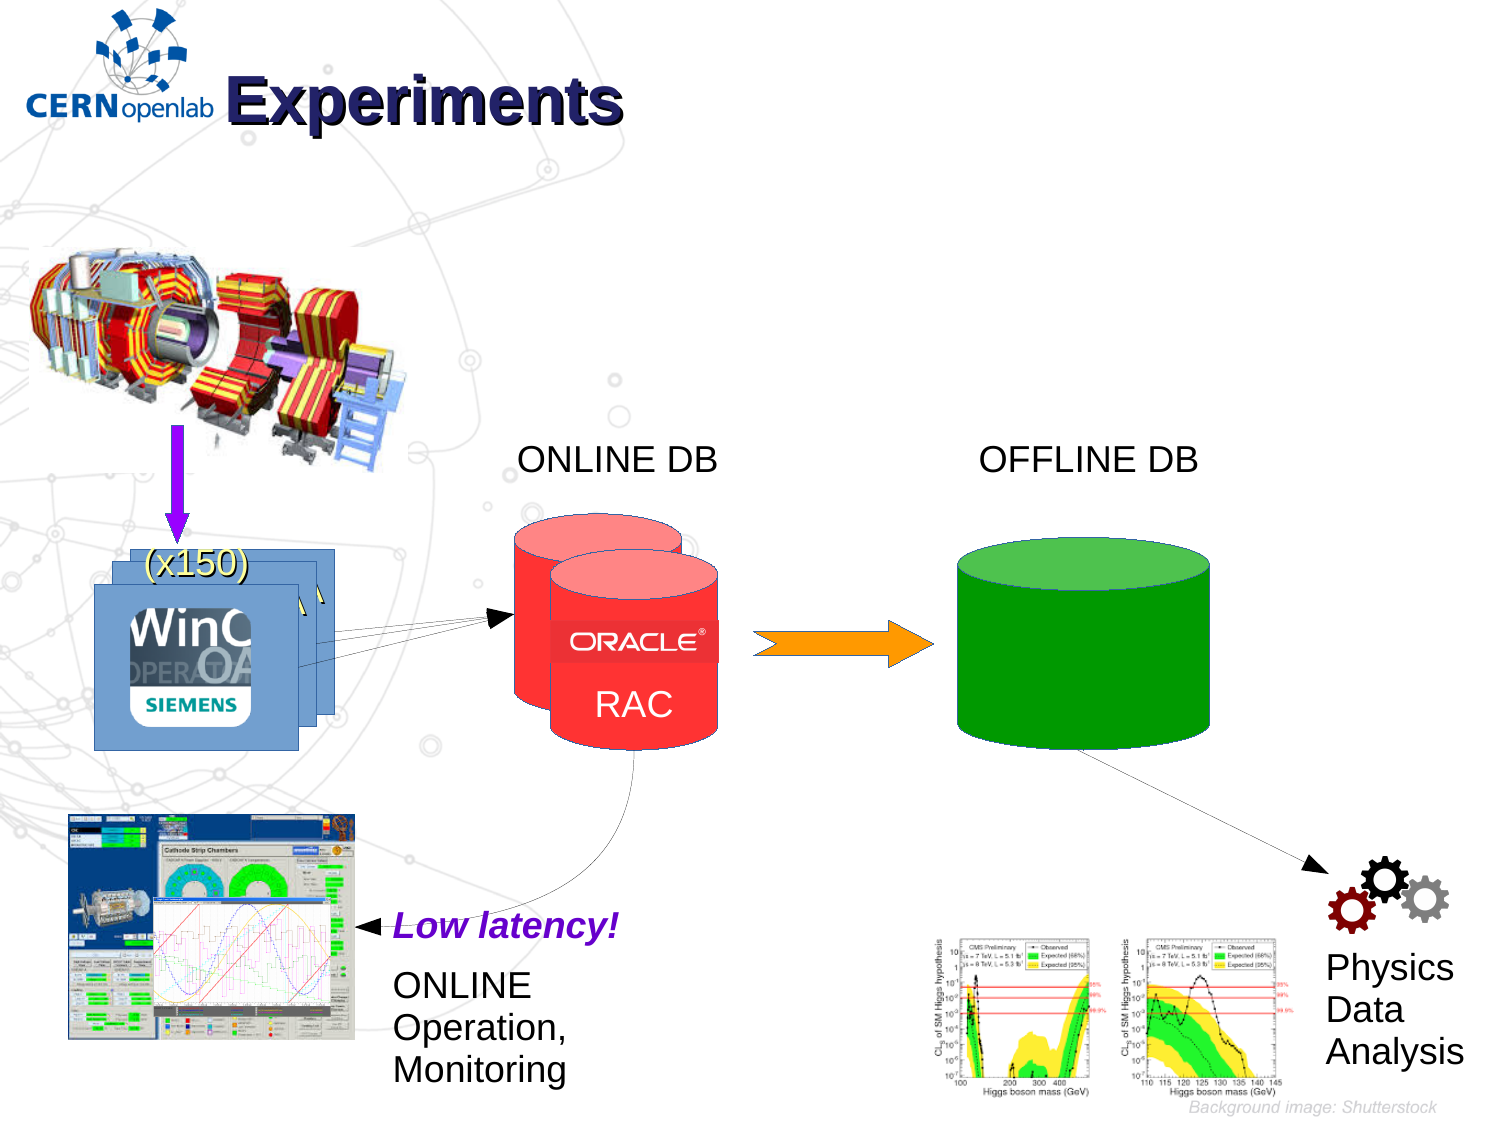

# Experiments
ONLINE DB
OFFLINE DB
WinCC OA
Systems
(x100)
RAC
WinCC OA
Systems
(x100)
(x150)
Low latency!
Physics
Data
Analysis
ONLINE
Operation,
Monitoring